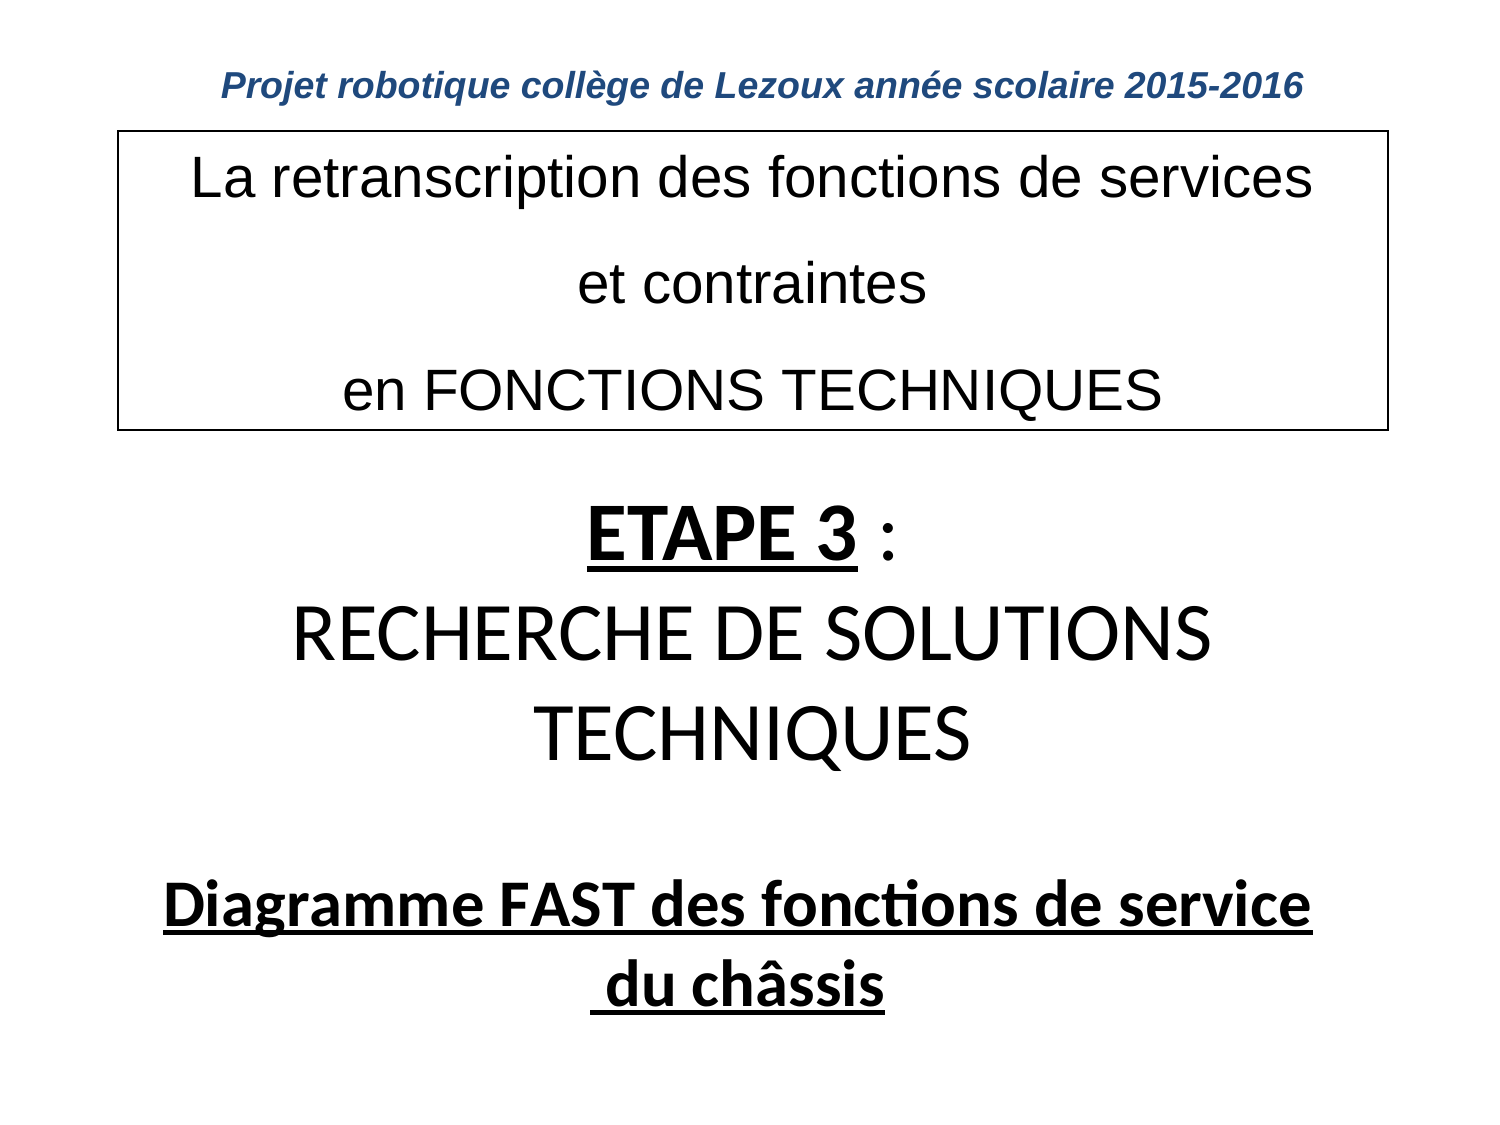

Projet robotique collège de Lezoux année scolaire 2015-2016
La retranscription des fonctions de services
 et contraintes
en FONCTIONS TECHNIQUES
# ETAPE 3 : RECHERCHE DE SOLUTIONS TECHNIQUES
Diagramme FAST des fonctions de service
 du châssis